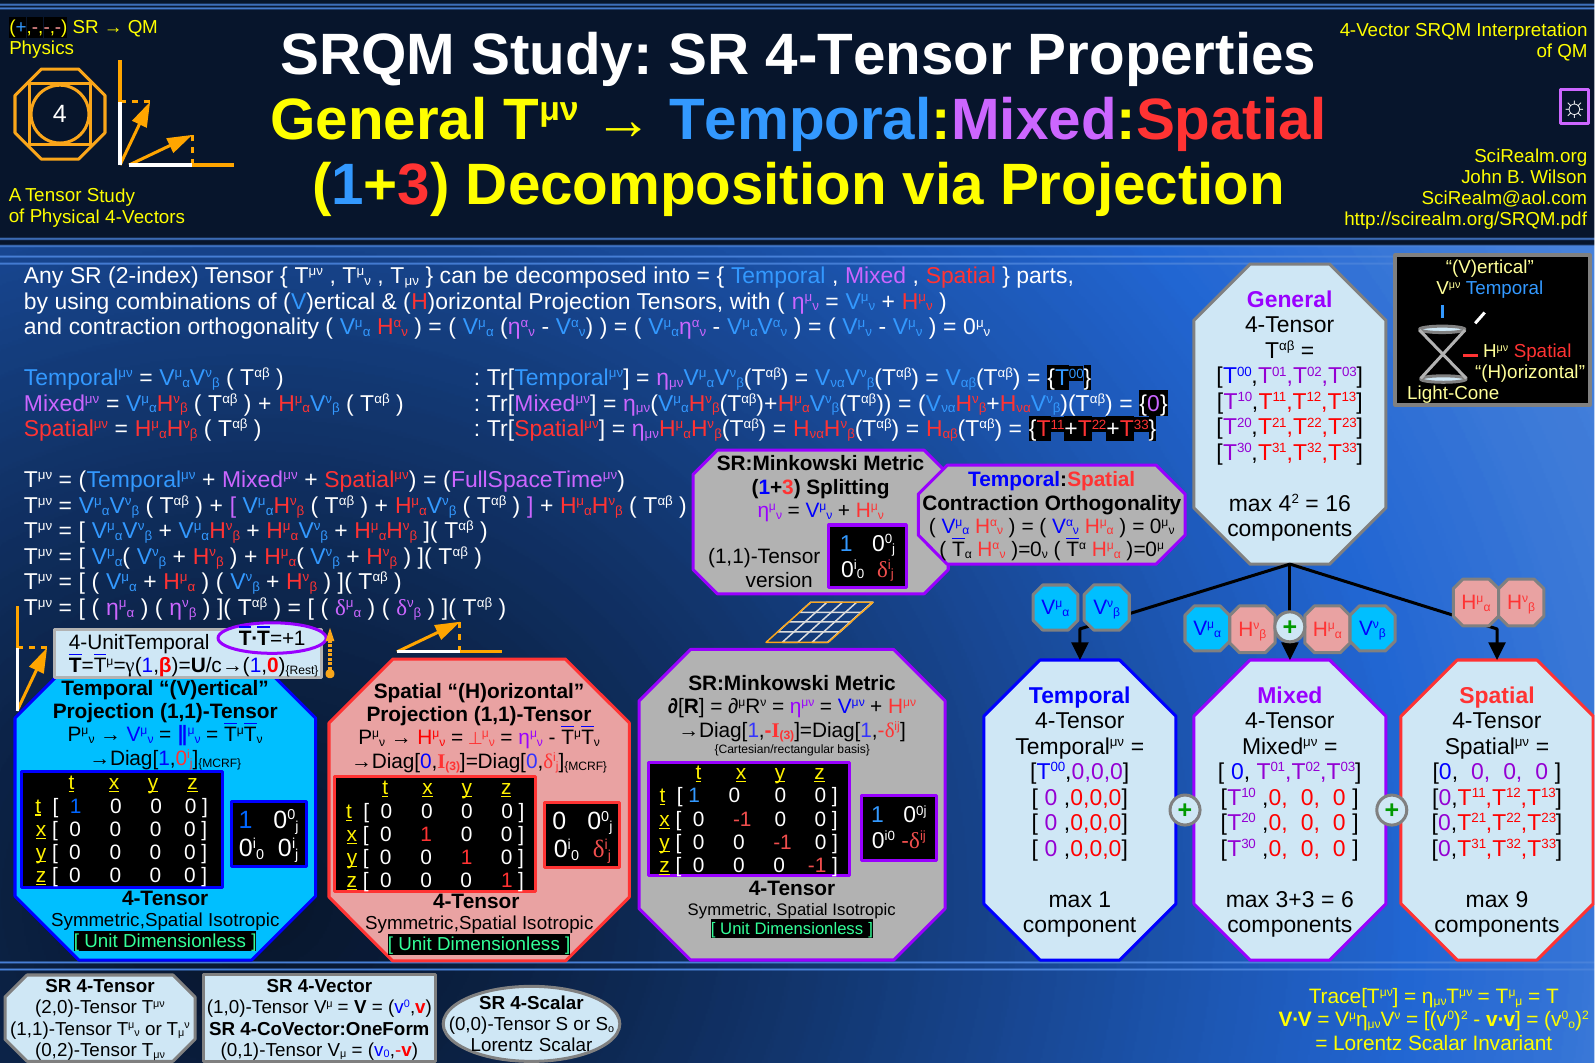

# SRQM Study: SR 4-Tensor Properties General Tμν → Temporal:Mixed:Spatial (1+3) Decomposition via Projection
(+,-,-,-) SR → QM
Physics
A Tensor Study
of Physical 4-Vectors
4-Vector SRQM Interpretation
of QM
SciRealm.org
John B. Wilson
SciRealm@aol.com
http://scirealm.org/SRQM.pdf
4
☼
“(V)ertical”
Vμν Temporal
	Hμν Spatial
	“(H)orizontal”
Light-Cone
Any SR (2-index) Tensor { Tμν , Tμν , Tμν } can be decomposed into = { Temporal , Mixed , Spatial } parts,
by using combinations of (V)ertical & (H)orizontal Projection Tensors, with ( ημν = Vμν + Hμν )
and contraction orthogonality ( Vμα Hαν ) = ( Vμα (ηαν - Vαν) ) = ( Vμαηαν - VμαVαν ) = ( Vμν - Vμν ) = 0μν
Temporalμν = VμαVνβ ( Tαβ )			: Tr[Temporalμν] = ημνVμαVνβ(Tαβ) = VναVνβ(Tαβ) = Vαβ(Tαβ) = {T00}
Mixedμν = VμαHνβ ( Tαβ ) + HμαVνβ ( Tαβ )	: Tr[Mixedμν] = ημν(VμαHνβ(Tαβ)+HμαVνβ(Tαβ)) = (VναHνβ+HναVνβ)(Tαβ) = {0}
Spatialμν = HμαHνβ ( Tαβ )			: Tr[Spatialμν] = ημνHμαHνβ(Tαβ) = HναHνβ(Tαβ) = Hαβ(Tαβ) = {T11+T22+T33}
Tμν = (Temporalμν + Mixedμν + Spatialμν) = (FullSpaceTimeμν)
Tμν = VμαVνβ ( Tαβ ) + [ VμαHνβ ( Tαβ ) + HμαVνβ ( Tαβ ) ] + HμαHνβ ( Tαβ )
Tμν = [ VμαVνβ + VμαHνβ + HμαVνβ + HμαHνβ ]( Tαβ )
Tμν = [ Vμα( Vνβ + Hνβ ) + Hμα( Vνβ + Hνβ ) ]( Tαβ )
Tμν = [ ( Vμα + Hμα ) ( Vνβ + Hνβ ) ]( Tαβ )
Tμν = [ ( ημα ) ( ηνβ ) ]( Tαβ ) = [ ( δμα ) ( δνβ ) ]( Tαβ )
General
4-Tensor
Tαβ =
[T00,T01,T02,T03]
[T10,T11,T12,T13]
[T20,T21,T22,T23]
[T30,T31,T32,T33]
max 42 = 16
components
SR:Minkowski Metric
(1+3) Splitting
ημν = Vμν + Hμν
(1,1)-Tensor
version
 1 00j
 0i0 δij
Temporal:Spatial
Contraction Orthogonality
( Vμα Hαν ) = ( Vαν Hμα ) = 0μν
( Tα Hαν )=0ν ( Tα Hμα )=0μ
Hμα
Hνβ
Vμα
Vνβ
Vνβ
Vμα
Hνβ
Hμα
+
T∙T=+1
4-UnitTemporal
T=Tμ=γ(1,β)=U/c→(1,0){Rest}
SR:Minkowski Metric
∂[R] = ∂μRν = ημν = Vμν + Hμν
→Diag[1,-I(3)]=Diag[1,-δij]
{Cartesian/rectangular basis}
=
4-Tensor
Symmetric, Spatial Isotropic
[ Unit Dimensionless ]
 t x y z
t [ 1 0 0 0 ]
x [ 0 -1 0 0 ]
y [ 0 0 -1 0 ]
z [ 0 0 0 -1 ]
 1 00j
 0i0 -δij
Temporal “(V)ertical”
Projection (1,1)-Tensor
Pμν → Vμν = ∥μν = TμTν
→Diag[1,0ij]{MCRF}
4-Tensor
Symmetric,Spatial Isotropic
[ Unit Dimensionless ]
 t x y z
t [ 1 0 0 0 ]
x [ 0 0 0 0 ]
y [ 0 0 0 0 ]
z [ 0 0 0 0 ]
 1 00j
 0i0 0ij
Spatial “(H)orizontal”
Projection (1,1)-Tensor
Pμν → Hμν = ⟂μν = ημν - TμTν
→Diag[0,I(3)]=Diag[0,δij]{MCRF}
4-Tensor
Symmetric,Spatial Isotropic
[ Unit Dimensionless ]
 t x y z
t [ 0 0 0 0 ]
x [ 0 1 0 0 ]
y [ 0 0 1 0 ]
z [ 0 0 0 1 ]
 0 00j
 0i0 δij
Temporal
4-Tensor
Temporalμν =
[T00,0,0,0]
[ 0 ,0,0,0]
[ 0 ,0,0,0]
[ 0 ,0,0,0]
max 1
component
Mixed
4-Tensor
Mixedμν =
[ 0, T01,T02,T03]
[T10 ,0, 0, 0 ]
[T20 ,0, 0, 0 ]
[T30 ,0, 0, 0 ]
max 3+3 = 6
components
Spatial
4-Tensor
Spatialμν =
[0, 0, 0, 0 ]
[0,T11,T12,T13]
[0,T21,T22,T23]
[0,T31,T32,T33]
max 9
components
+
+
SR 4-Tensor
(2,0)-Tensor Tμν
(1,1)-Tensor Tμν or Tμν
(0,2)-Tensor Tμν
SR 4-Vector
(1,0)-Tensor Vμ = V = (v0,v)
SR 4-CoVector:OneForm
(0,1)-Tensor Vμ = (v0,-v)
Trace[Tμν] = ημνTμν = Tμμ = T
V∙V = VμημνVν = [(v0)2 - v∙v] = (v0o)2
= Lorentz Scalar Invariant
SR 4-Scalar
(0,0)-Tensor S or So
Lorentz Scalar